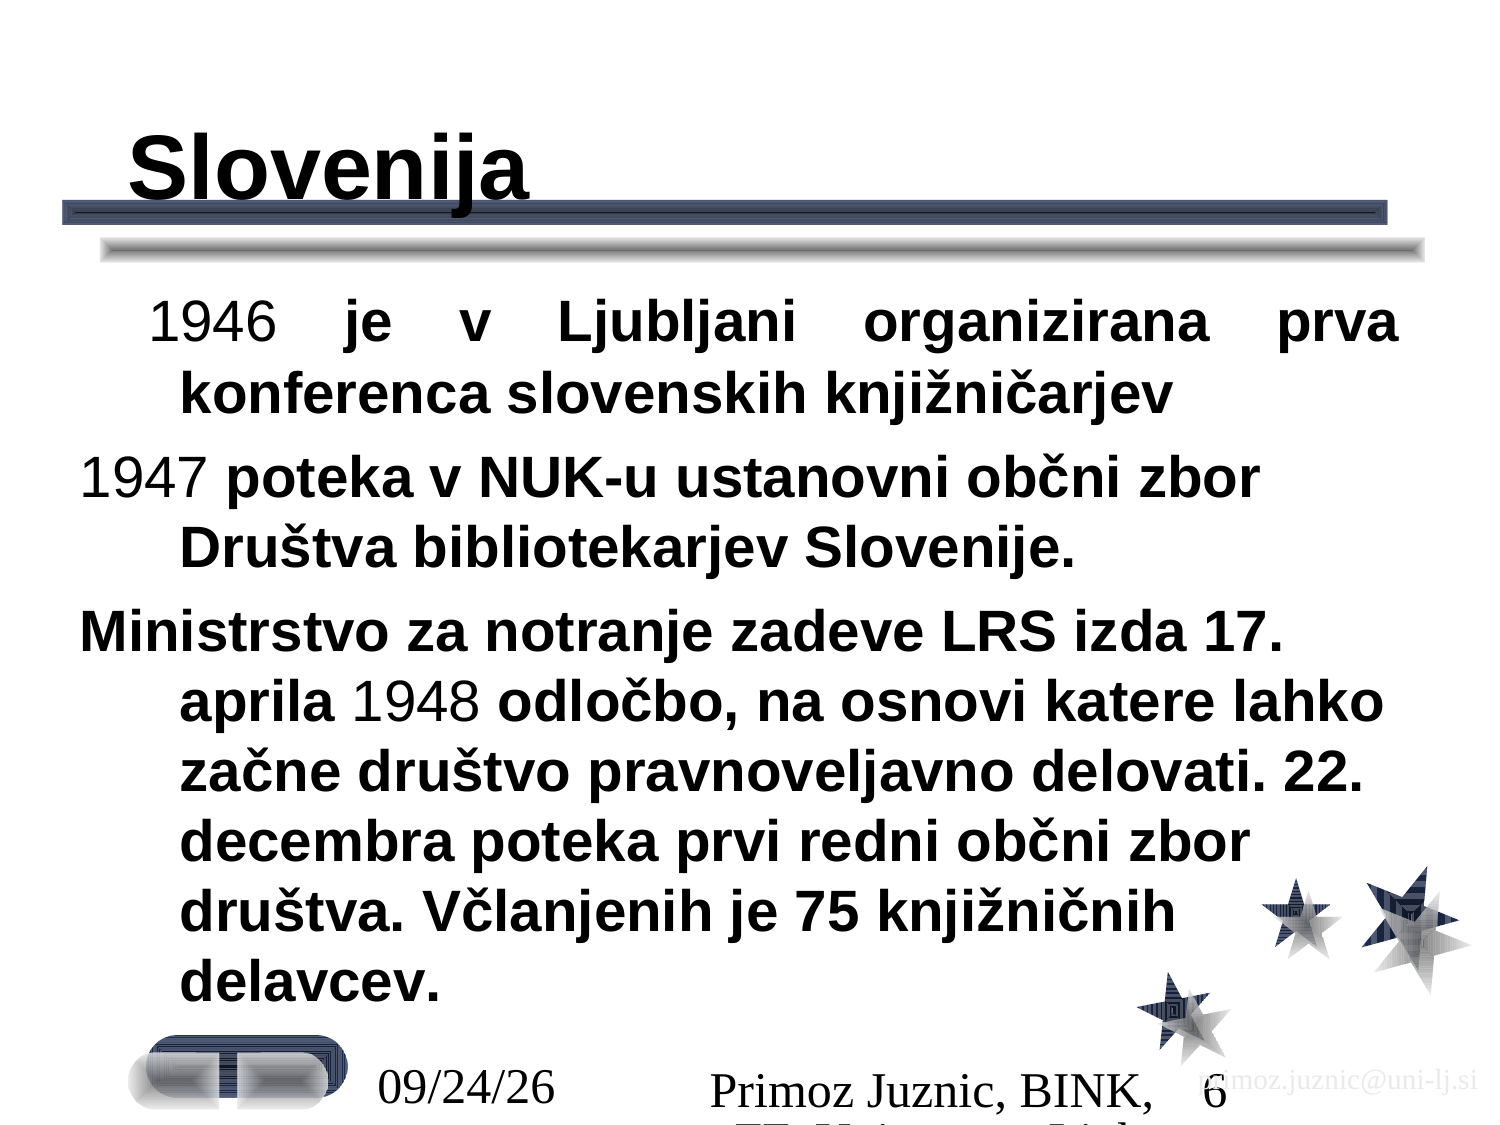

# Slovenija
 1946 je v Ljubljani organizirana prva konferenca slovenskih knjižničarjev
1947 poteka v NUK-u ustanovni občni zbor Društva bibliotekarjev Slovenije.
Ministrstvo za notranje zadeve LRS izda 17. aprila 1948 odločbo, na osnovi katere lahko začne društvo pravnoveljavno delovati. 22. decembra poteka prvi redni občni zbor društva. Včlanjenih je 75 knjižničnih delavcev.
Primoz Juznic, BINK, FF, Univerza v Ljubljani
6